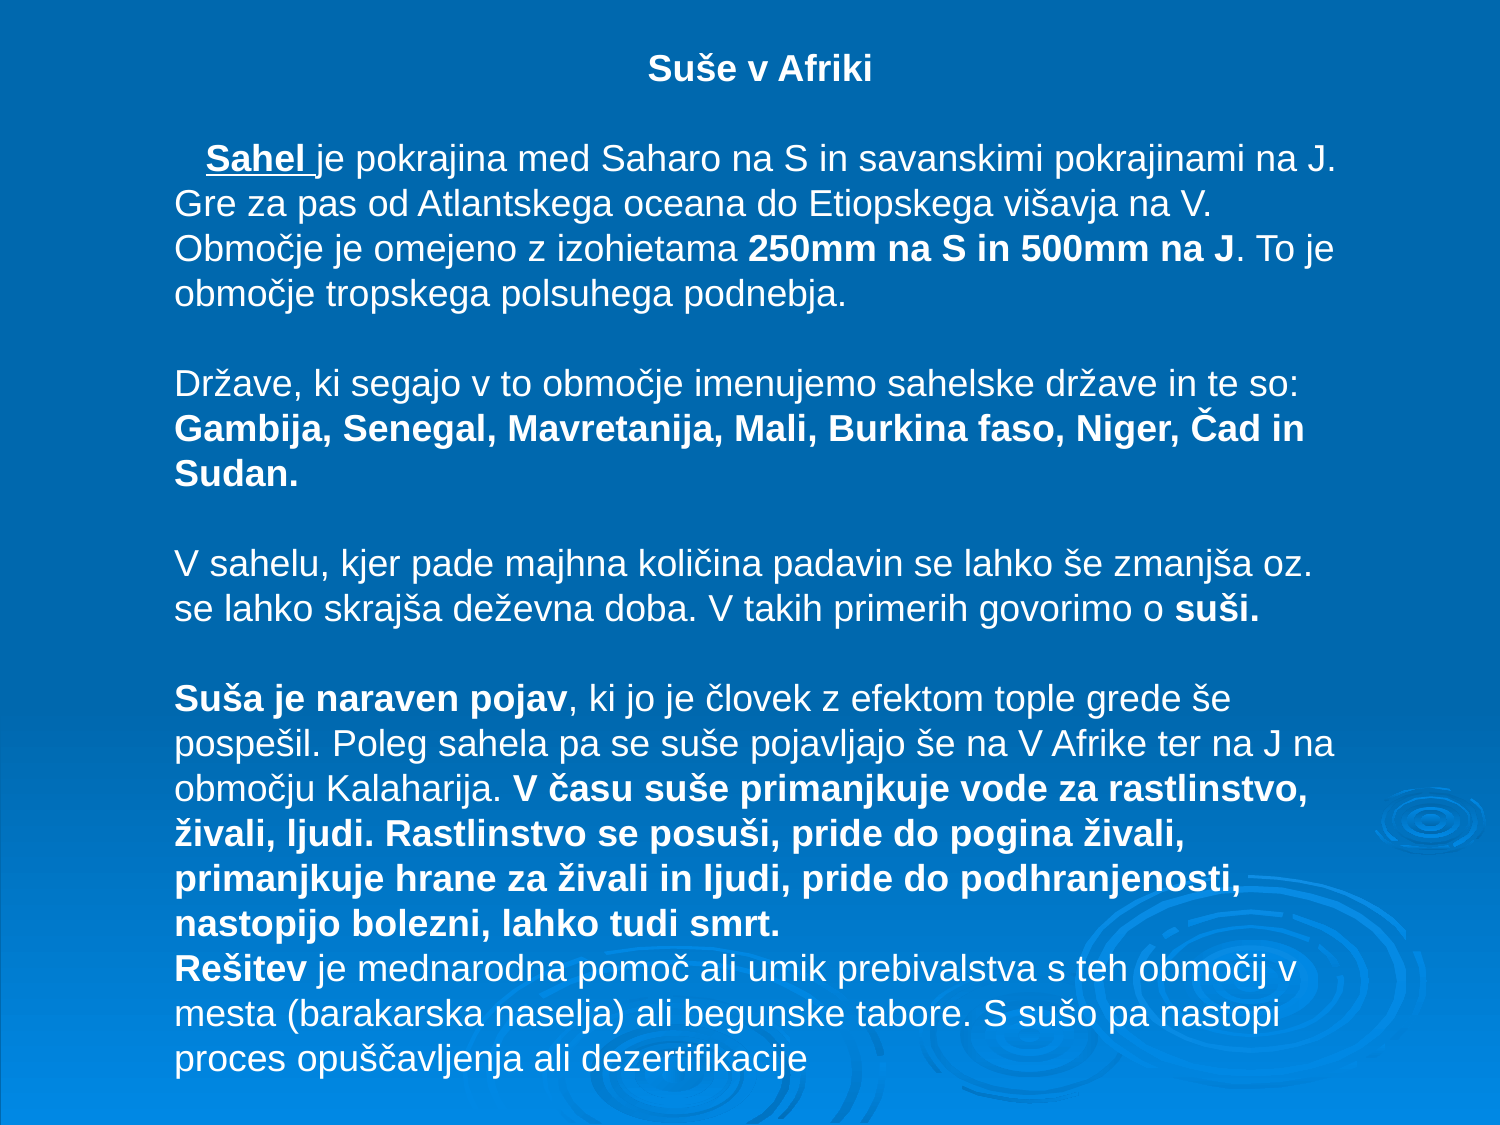

Suše v Afriki
 Sahel je pokrajina med Saharo na S in savanskimi pokrajinami na J. Gre za pas od Atlantskega oceana do Etiopskega višavja na V. Območje je omejeno z izohietama 250mm na S in 500mm na J. To je območje tropskega polsuhega podnebja.
Države, ki segajo v to območje imenujemo sahelske države in te so: Gambija, Senegal, Mavretanija, Mali, Burkina faso, Niger, Čad in Sudan.
V sahelu, kjer pade majhna količina padavin se lahko še zmanjša oz. se lahko skrajša deževna doba. V takih primerih govorimo o suši.
Suša je naraven pojav, ki jo je človek z efektom tople grede še pospešil. Poleg sahela pa se suše pojavljajo še na V Afrike ter na J na območju Kalaharija. V času suše primanjkuje vode za rastlinstvo, živali, ljudi. Rastlinstvo se posuši, pride do pogina živali, primanjkuje hrane za živali in ljudi, pride do podhranjenosti, nastopijo bolezni, lahko tudi smrt.
Rešitev je mednarodna pomoč ali umik prebivalstva s teh območij v mesta (barakarska naselja) ali begunske tabore. S sušo pa nastopi proces opuščavljenja ali dezertifikacije